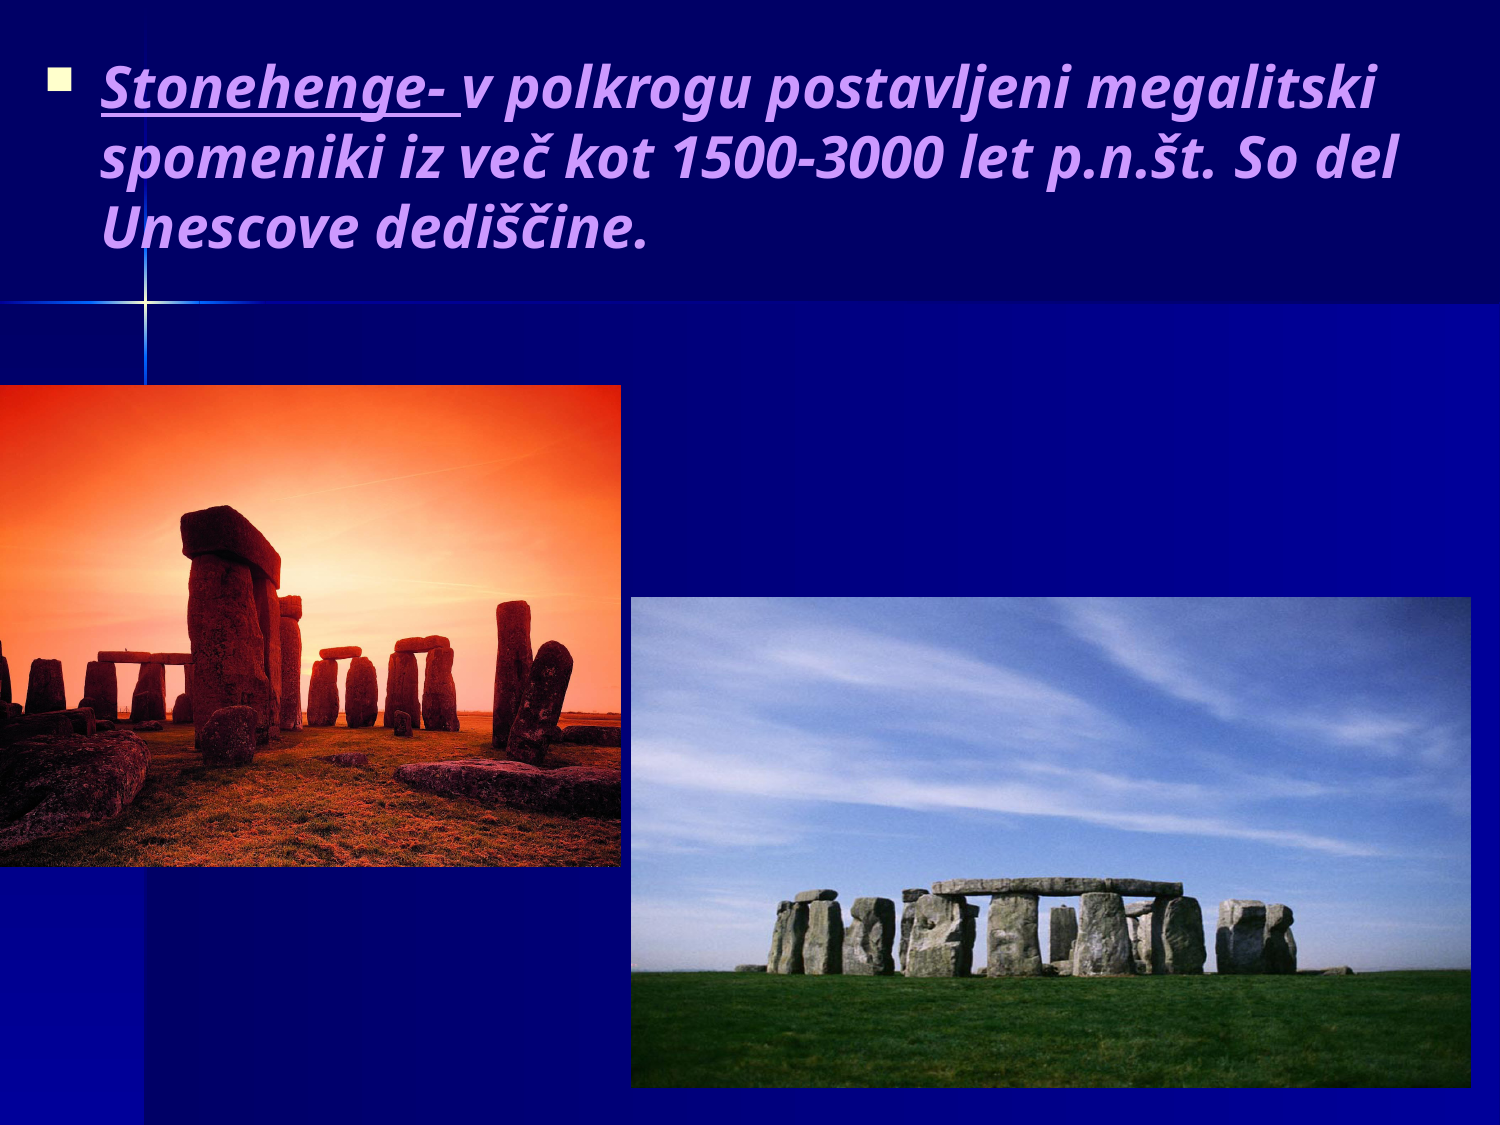

Stonehenge- v polkrogu postavljeni megalitski spomeniki iz več kot 1500-3000 let p.n.št. So del Unescove dediščine.
#